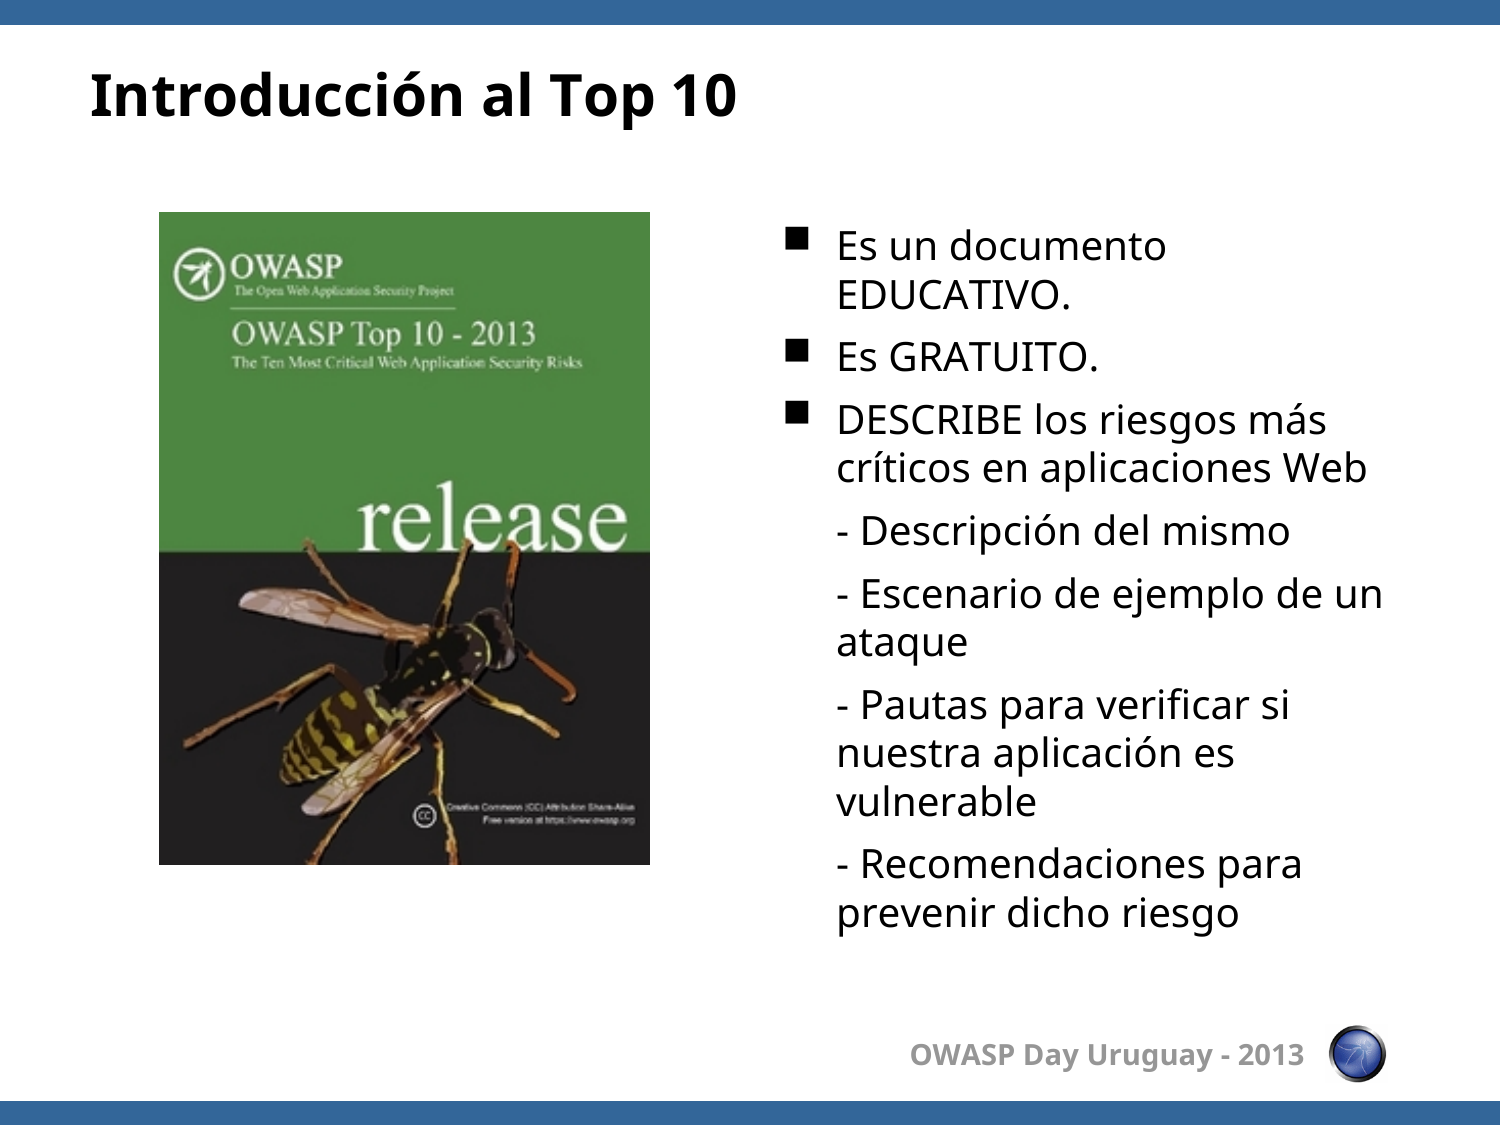

# Introducción al Top 10
Es un documento EDUCATIVO.
Es GRATUITO.
DESCRIBE los riesgos más críticos en aplicaciones Web
- Descripción del mismo
- Escenario de ejemplo de un ataque
- Pautas para verificar si nuestra aplicación es vulnerable
- Recomendaciones para prevenir dicho riesgo